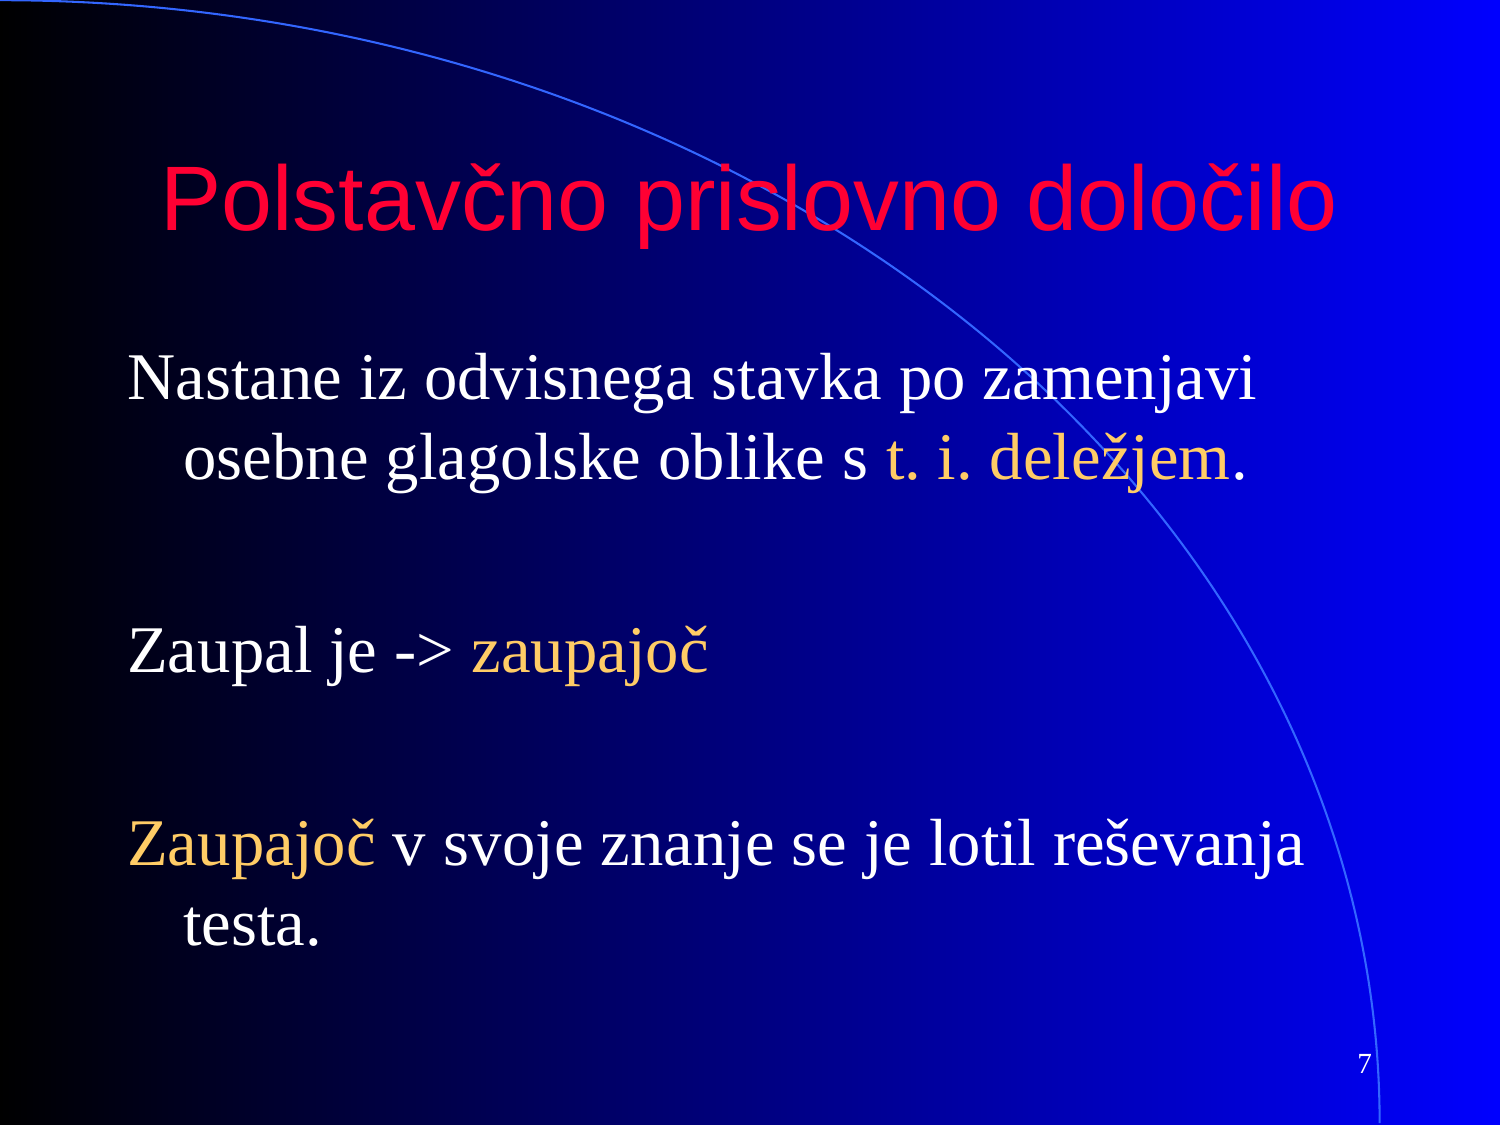

# Polstavčno prislovno določilo
Nastane iz odvisnega stavka po zamenjavi osebne glagolske oblike s t. i. deležjem.
Zaupal je -> zaupajoč
Zaupajoč v svoje znanje se je lotil reševanja testa.